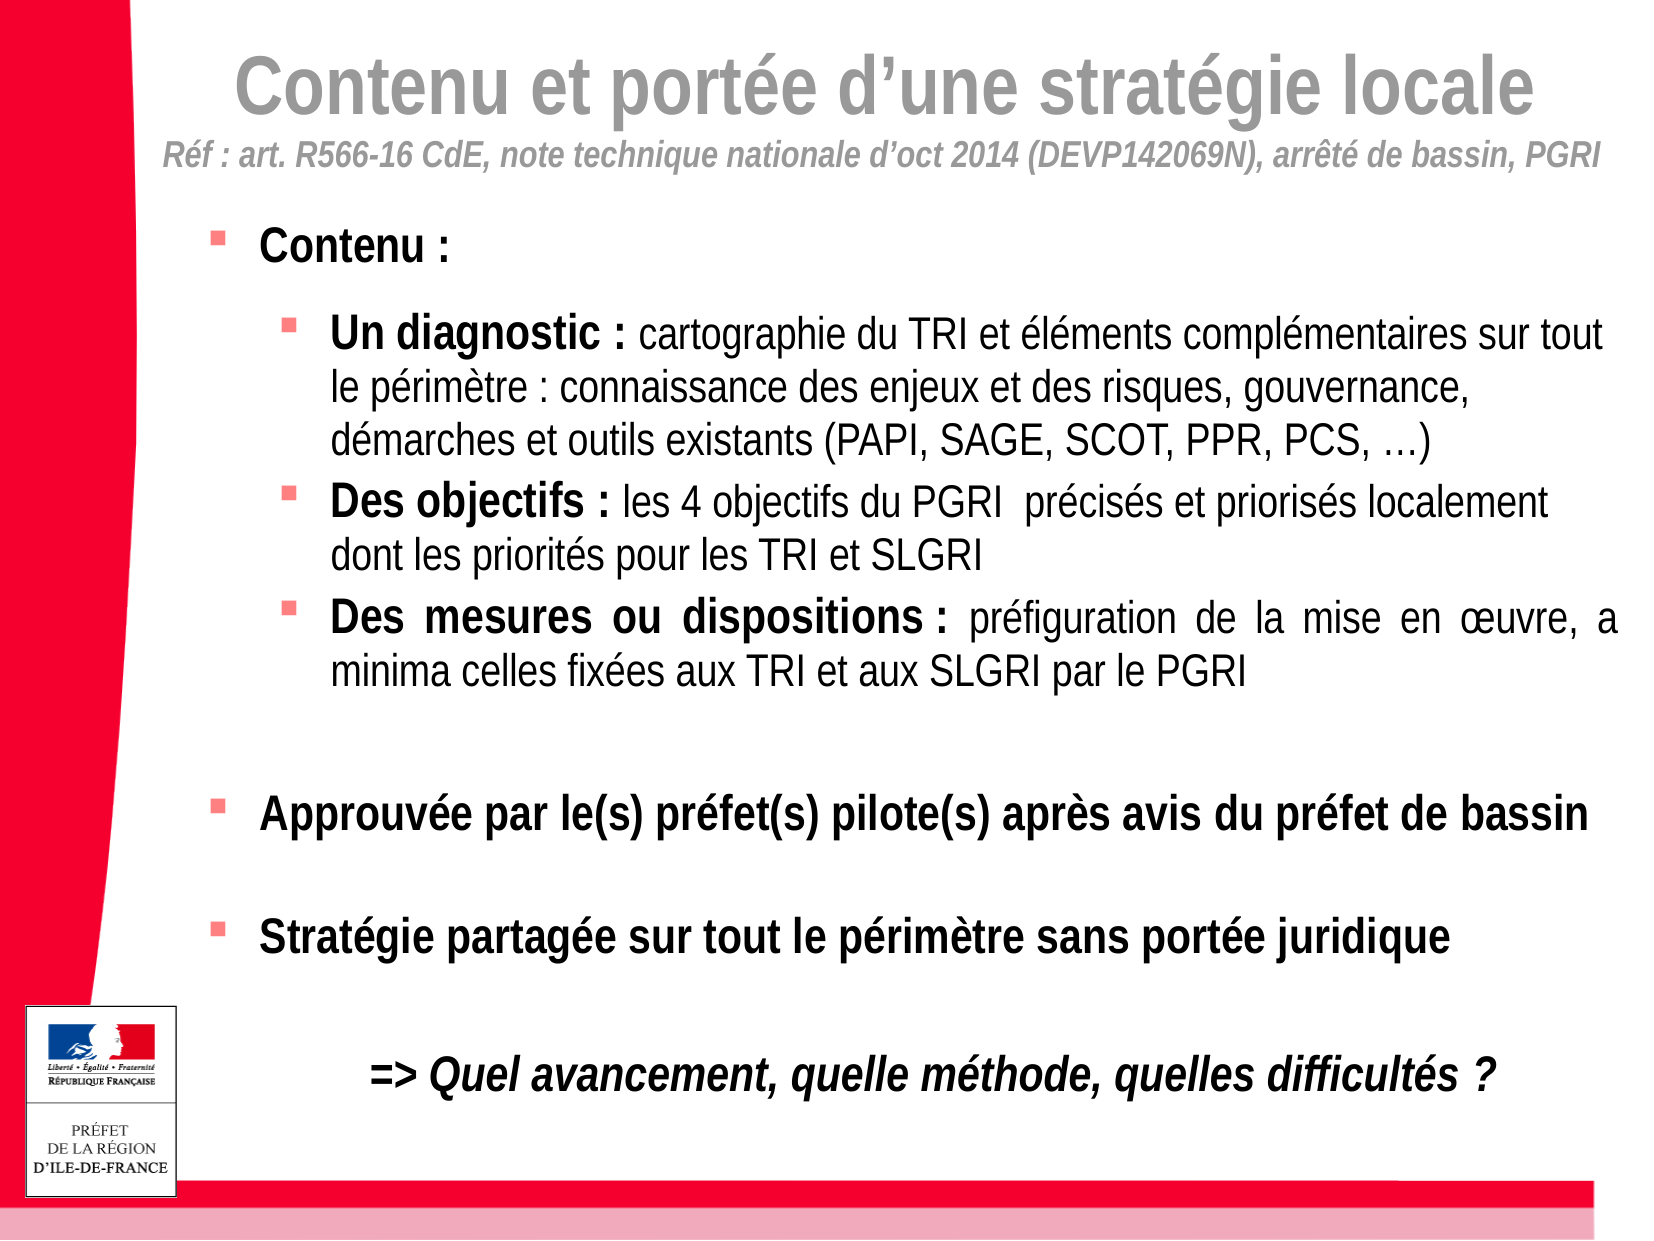

# Contenu et portée d’une stratégie locale Réf : art. R566-16 CdE, note technique nationale d’oct 2014 (DEVP142069N), arrêté de bassin, PGRI
Contenu :
Un diagnostic : cartographie du TRI et éléments complémentaires sur tout le périmètre : connaissance des enjeux et des risques, gouvernance, démarches et outils existants (PAPI, SAGE, SCOT, PPR, PCS, …)
Des objectifs : les 4 objectifs du PGRI précisés et priorisés localement dont les priorités pour les TRI et SLGRI
Des mesures ou dispositions : préfiguration de la mise en œuvre, a minima celles fixées aux TRI et aux SLGRI par le PGRI
Approuvée par le(s) préfet(s) pilote(s) après avis du préfet de bassin
Stratégie partagée sur tout le périmètre sans portée juridique
=> Quel avancement, quelle méthode, quelles difficultés ?